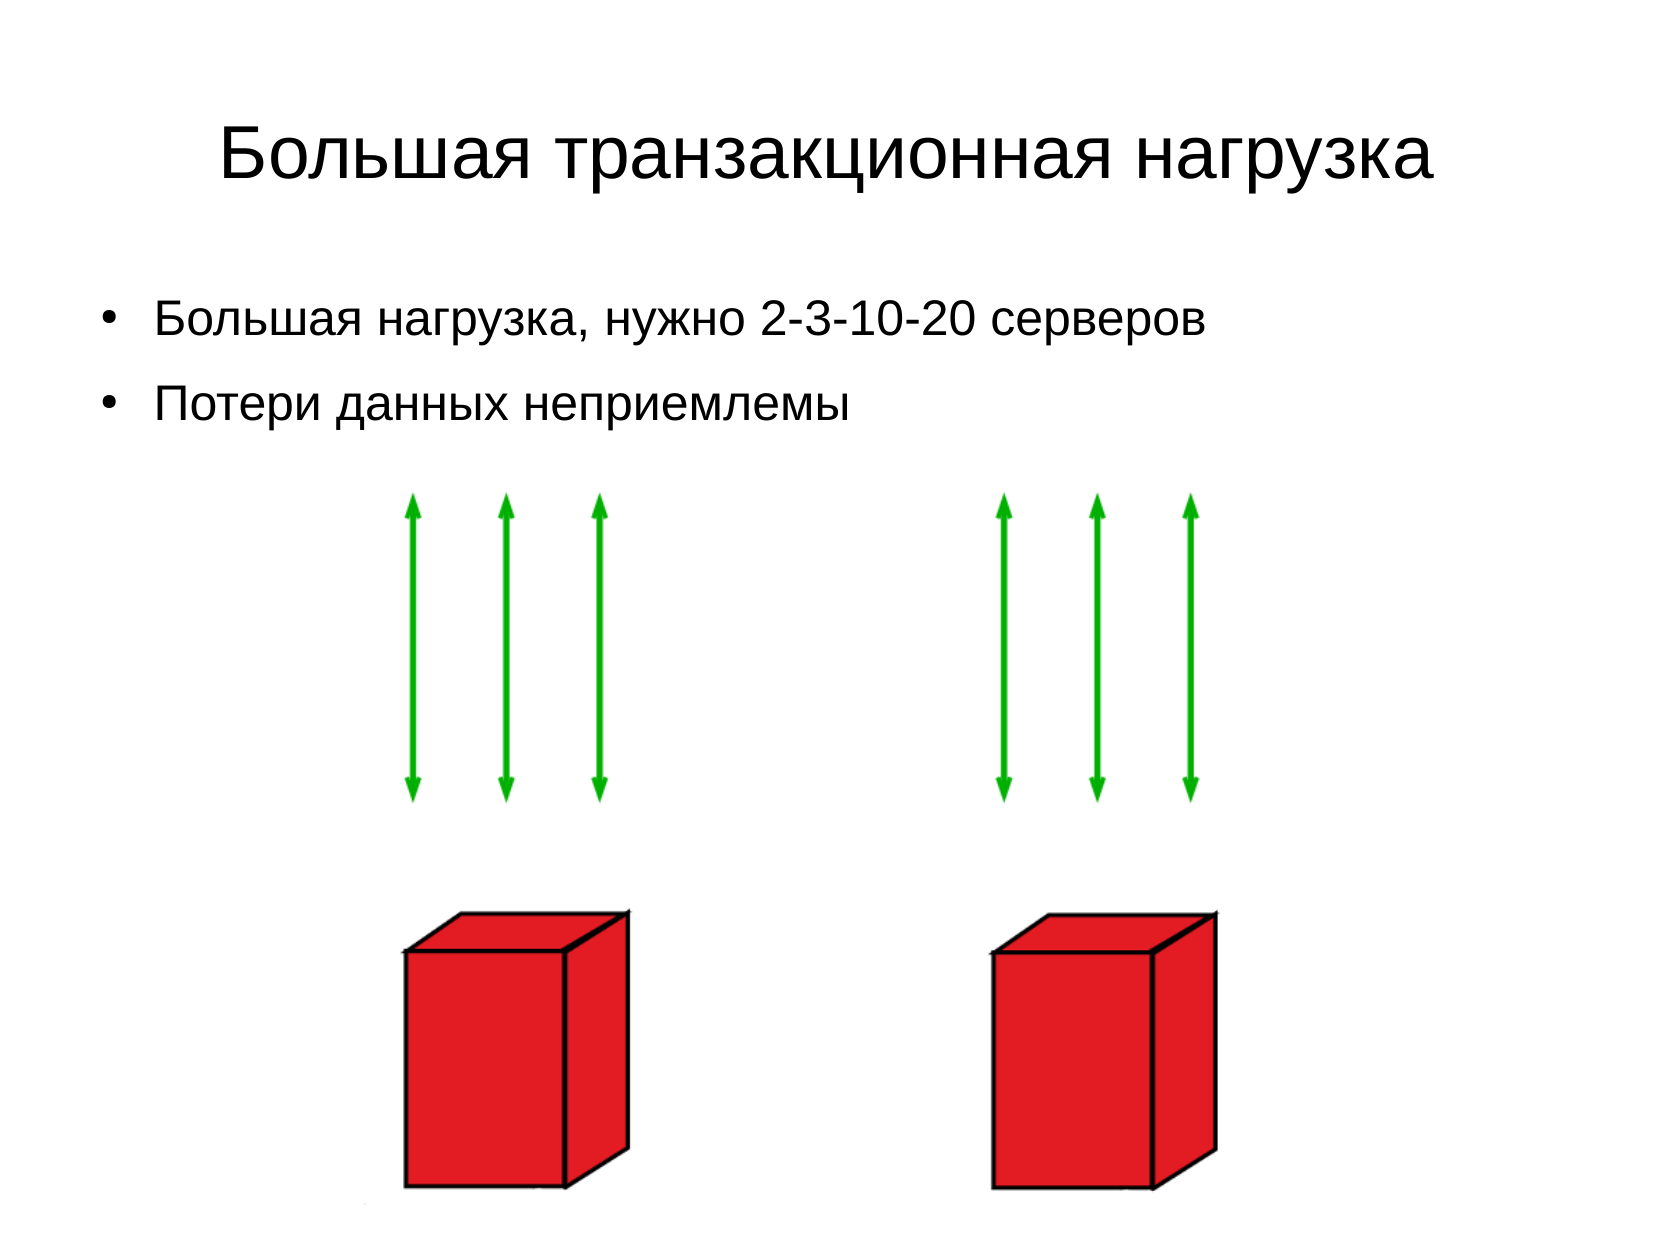

# Большая транзакционная нагрузка
Большая нагрузка, нужно 2-3-10-20 серверов
Потери данных неприемлемы